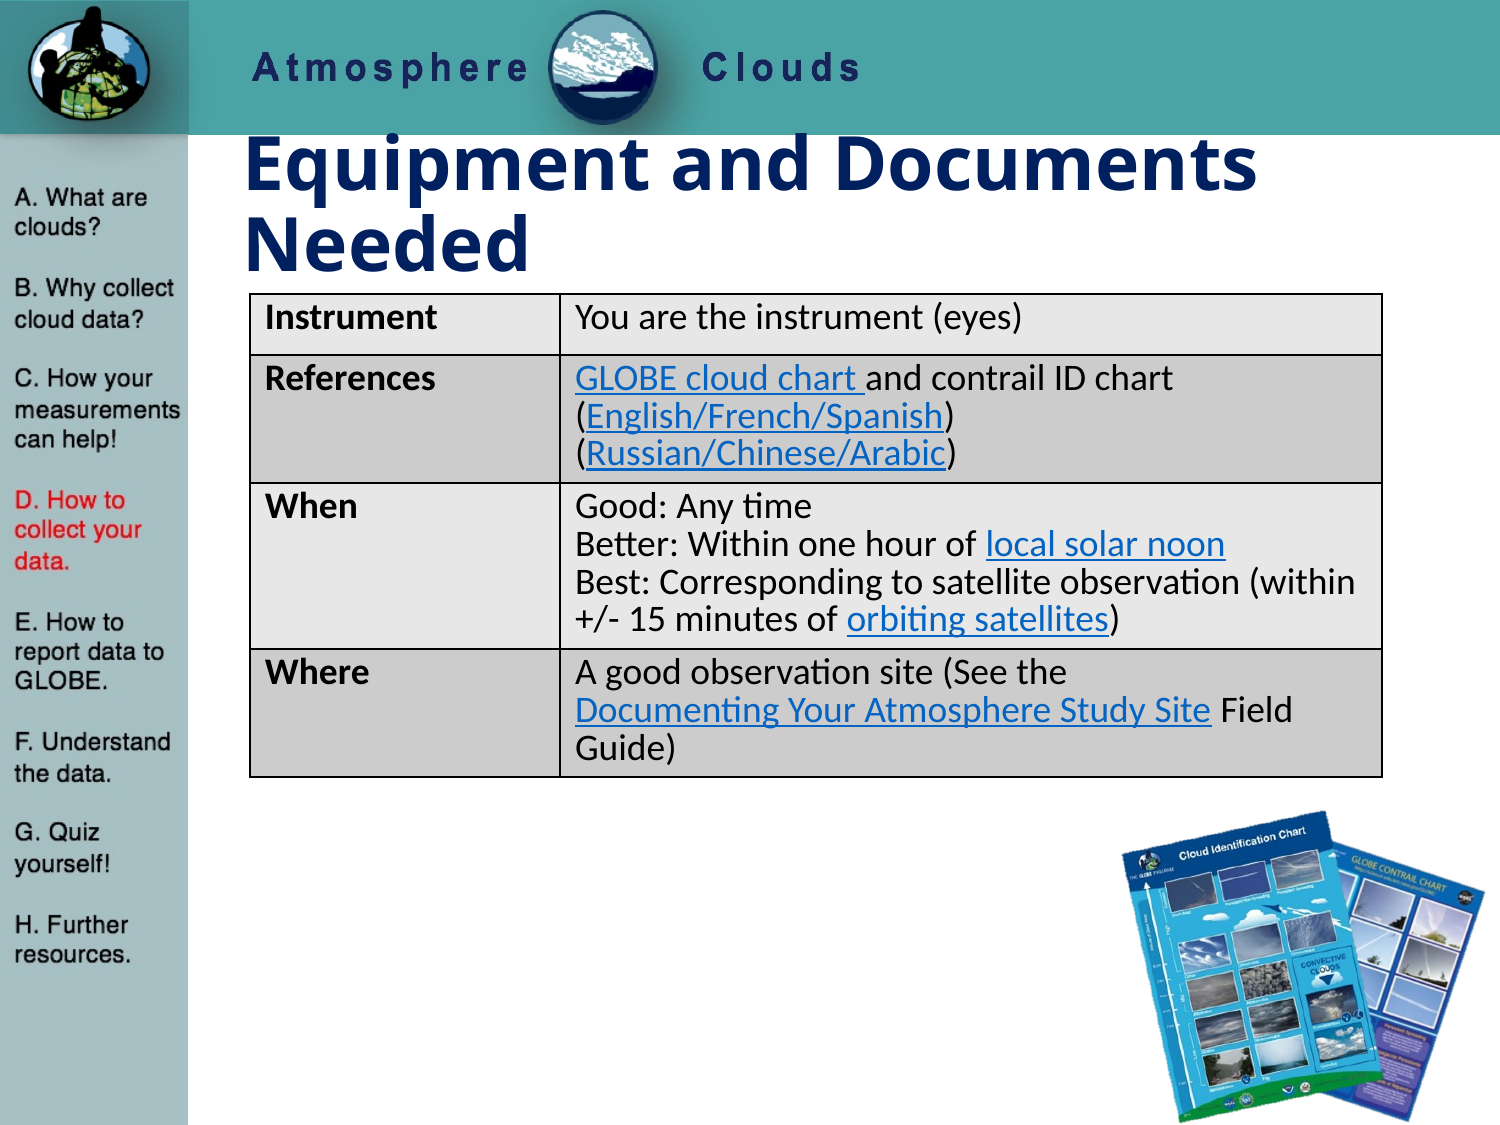

# Equipment and Documents Needed 1
| Instrument | You are the instrument (eyes) |
| --- | --- |
| References | GLOBE cloud chart and contrail ID chart (English/French/Spanish) (Russian/Chinese/Arabic) |
| When | Good: Any time Better: Within one hour of local solar noon Best: Corresponding to satellite observation (within +/- 15 minutes of orbiting satellites) |
| Where | A good observation site (See the Documenting Your Atmosphere Study Site Field Guide) |